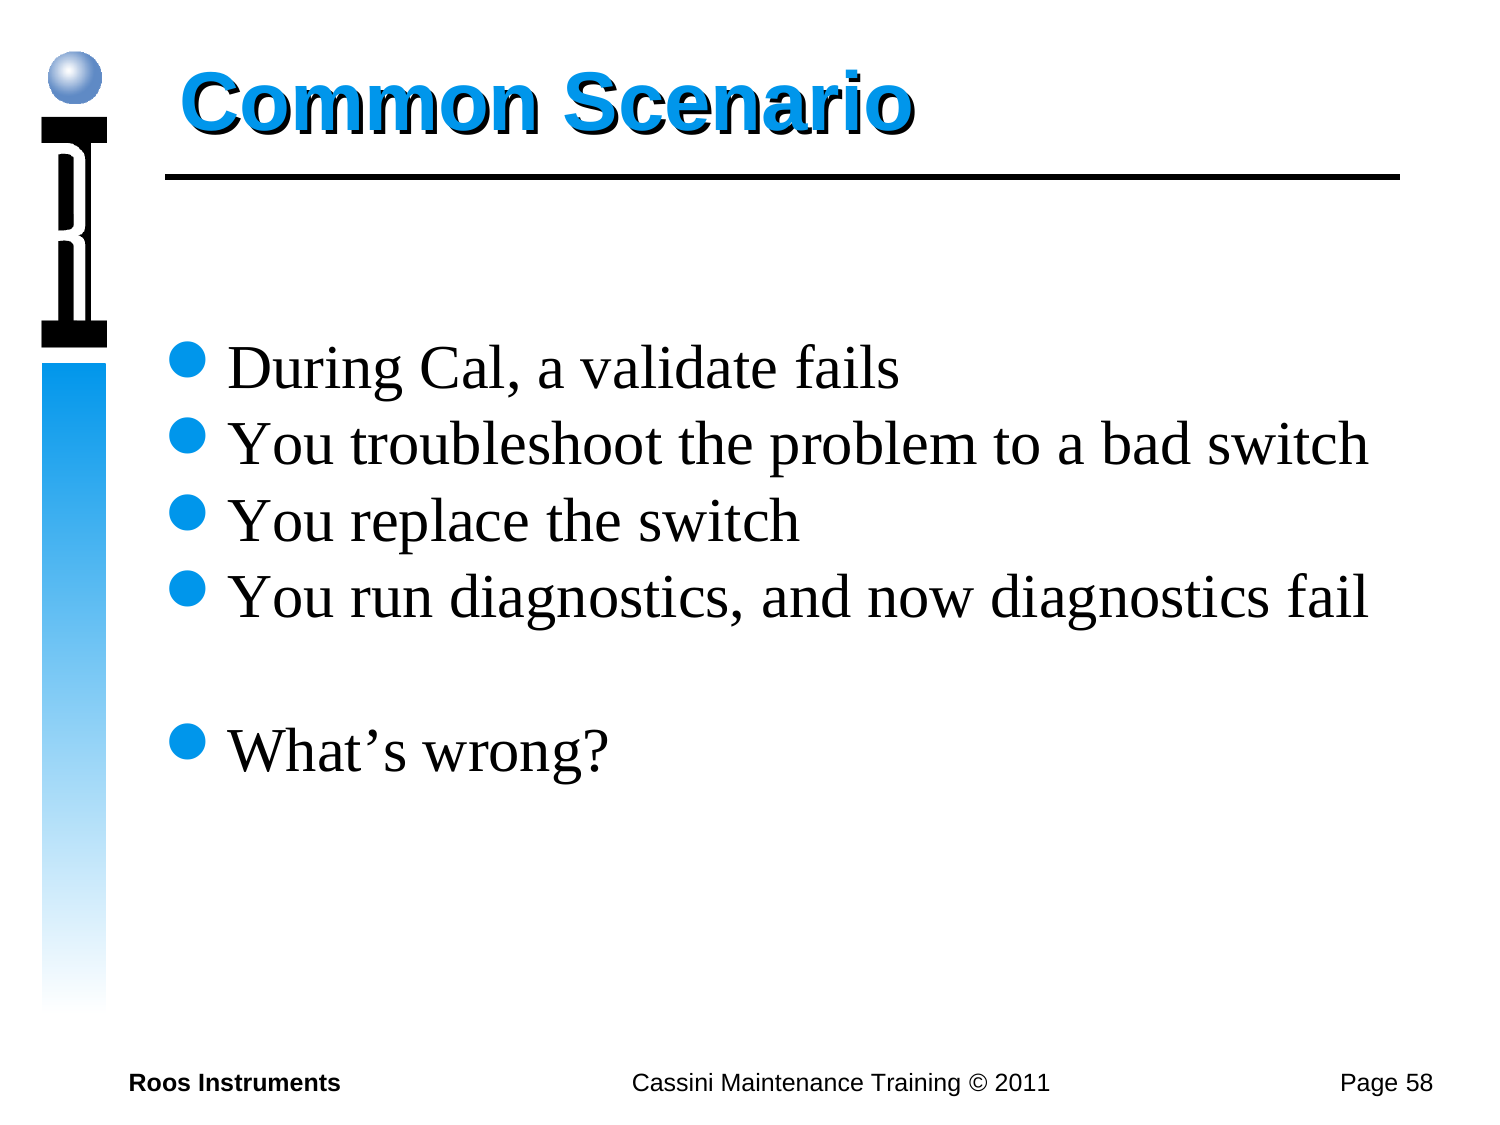

# Common Scenario
During Cal, a validate fails
You troubleshoot the problem to a bad switch
You replace the switch
You run diagnostics, and now diagnostics fail
What’s wrong?